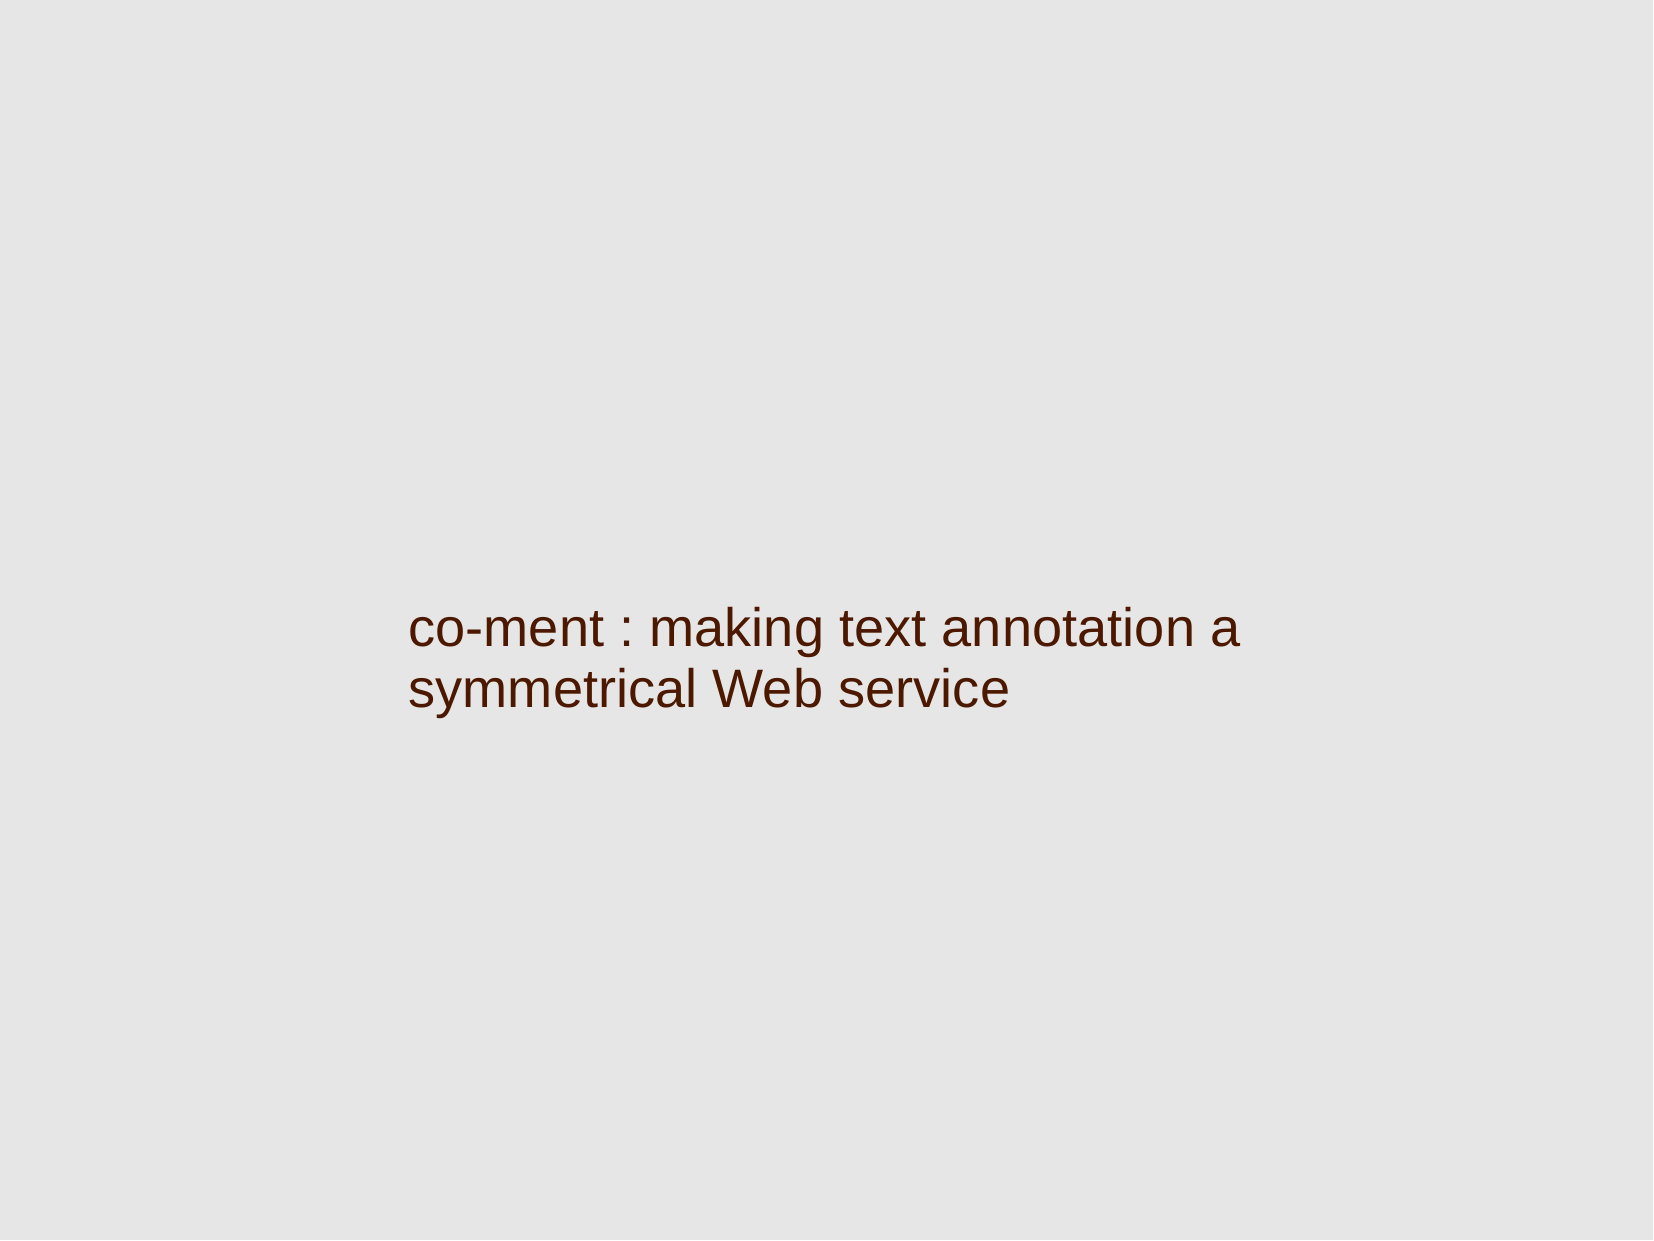

co-ment : making text annotation a
symmetrical Web service